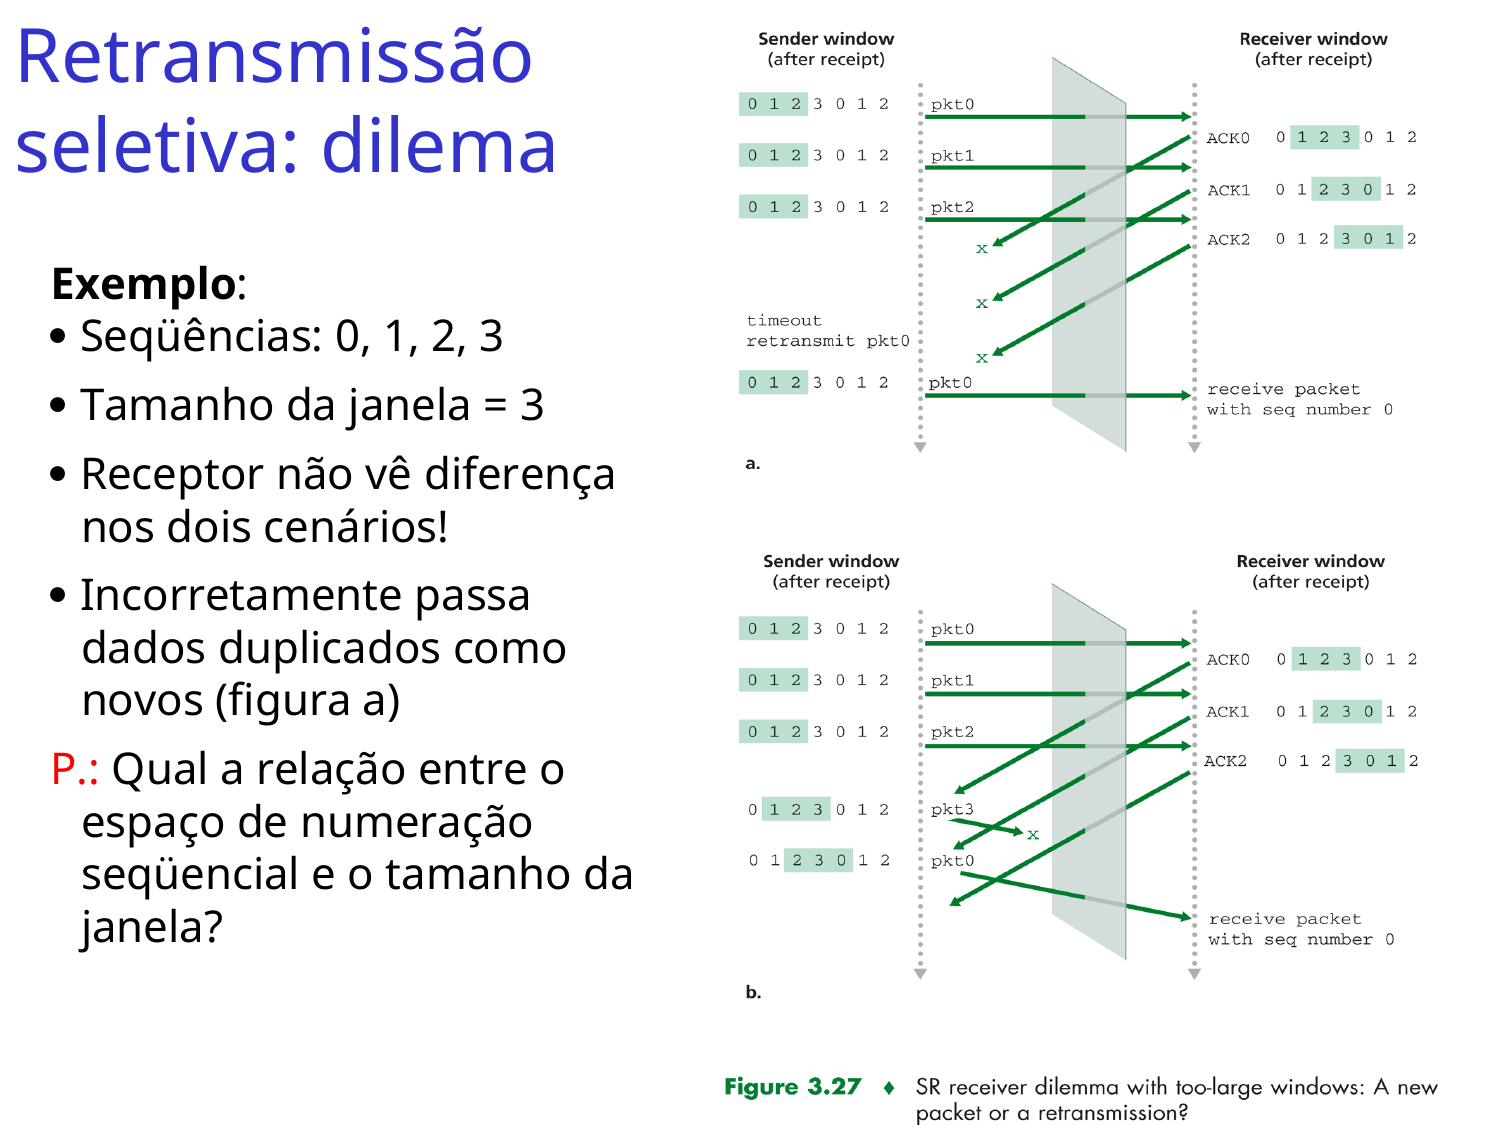

Retransmissão
seletiva: dilema
# Exemplo:
 Seqüências: 0, 1, 2, 3
 Tamanho da janela = 3
 Receptor não vê diferença nos dois cenários!
 Incorretamente passa dados duplicados como novos (figura a)
P.: Qual a relação entre o espaço de numeração seqüencial e o tamanho da janela?
Transport Layer